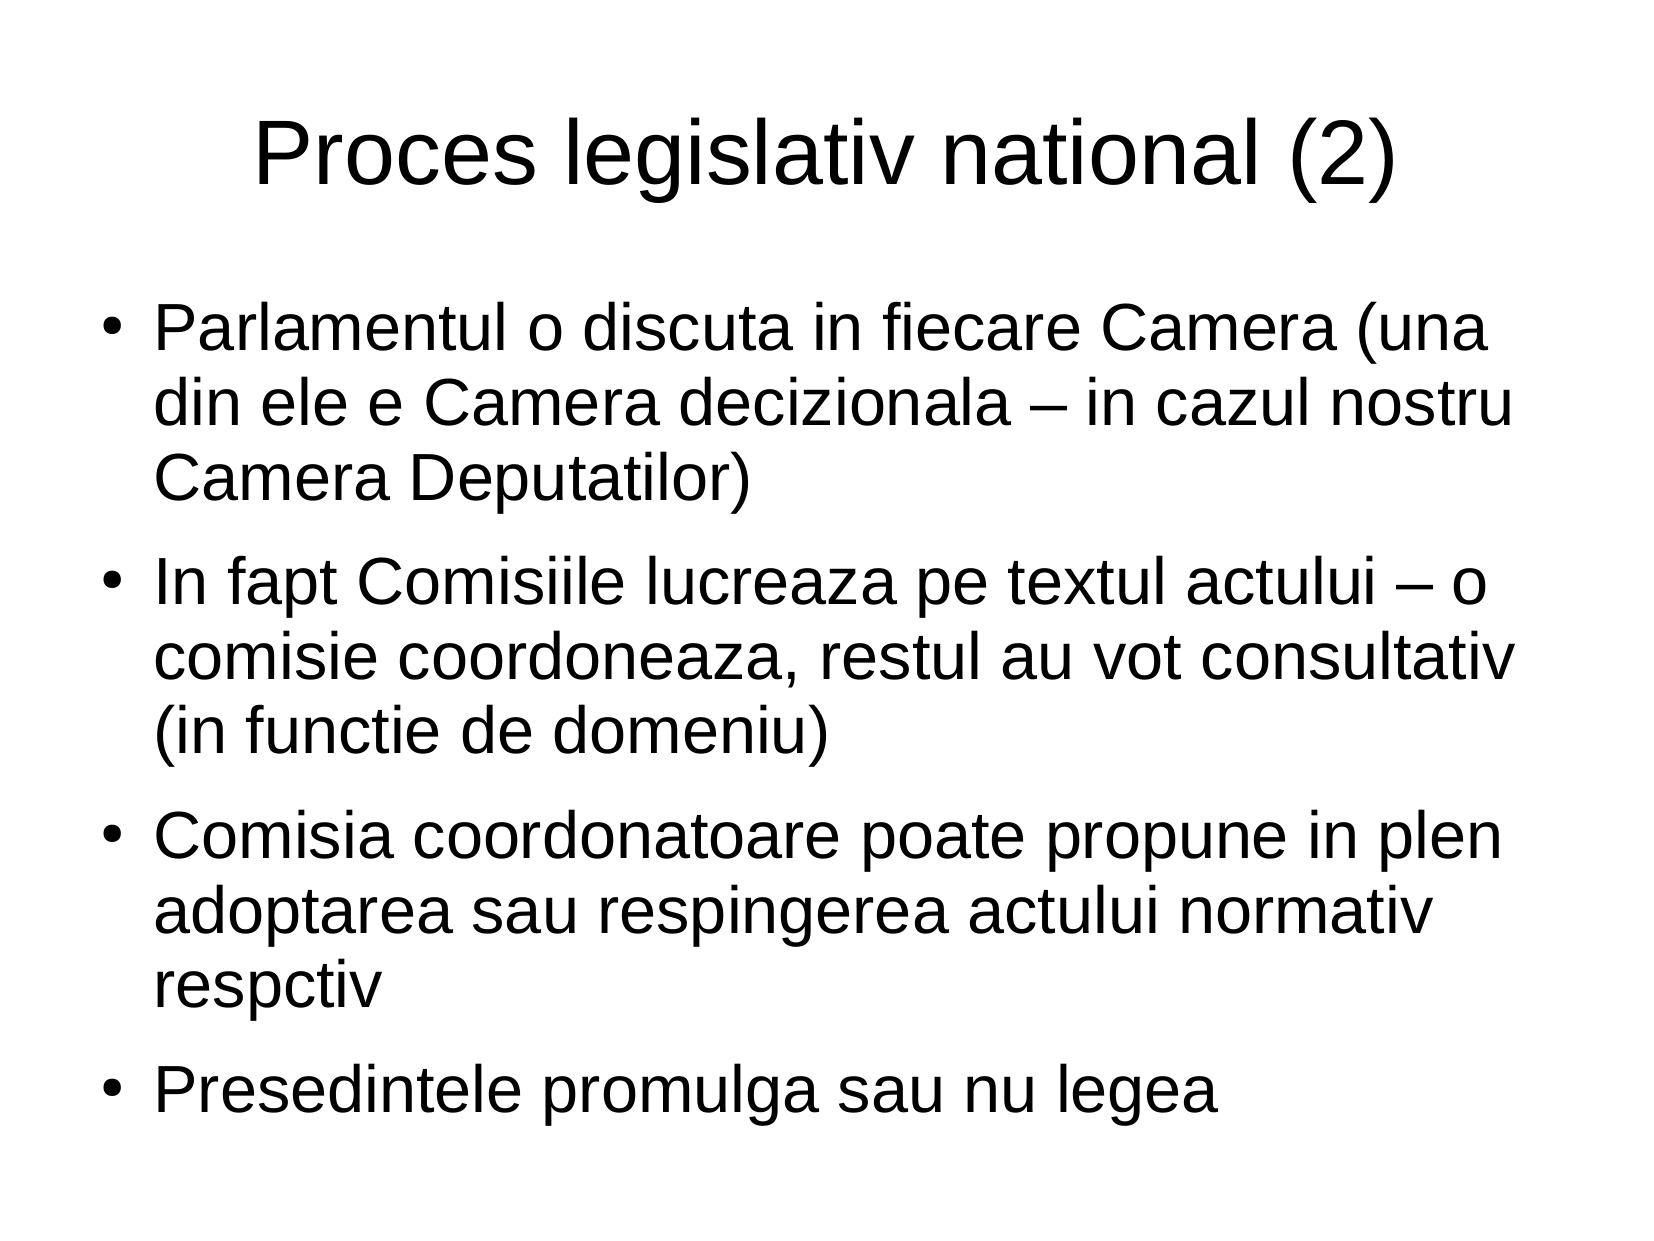

# Proces legislativ national (2)
Parlamentul o discuta in fiecare Camera (una din ele e Camera decizionala – in cazul nostru Camera Deputatilor)
In fapt Comisiile lucreaza pe textul actului – o comisie coordoneaza, restul au vot consultativ (in functie de domeniu)
Comisia coordonatoare poate propune in plen adoptarea sau respingerea actului normativ respctiv
Presedintele promulga sau nu legea